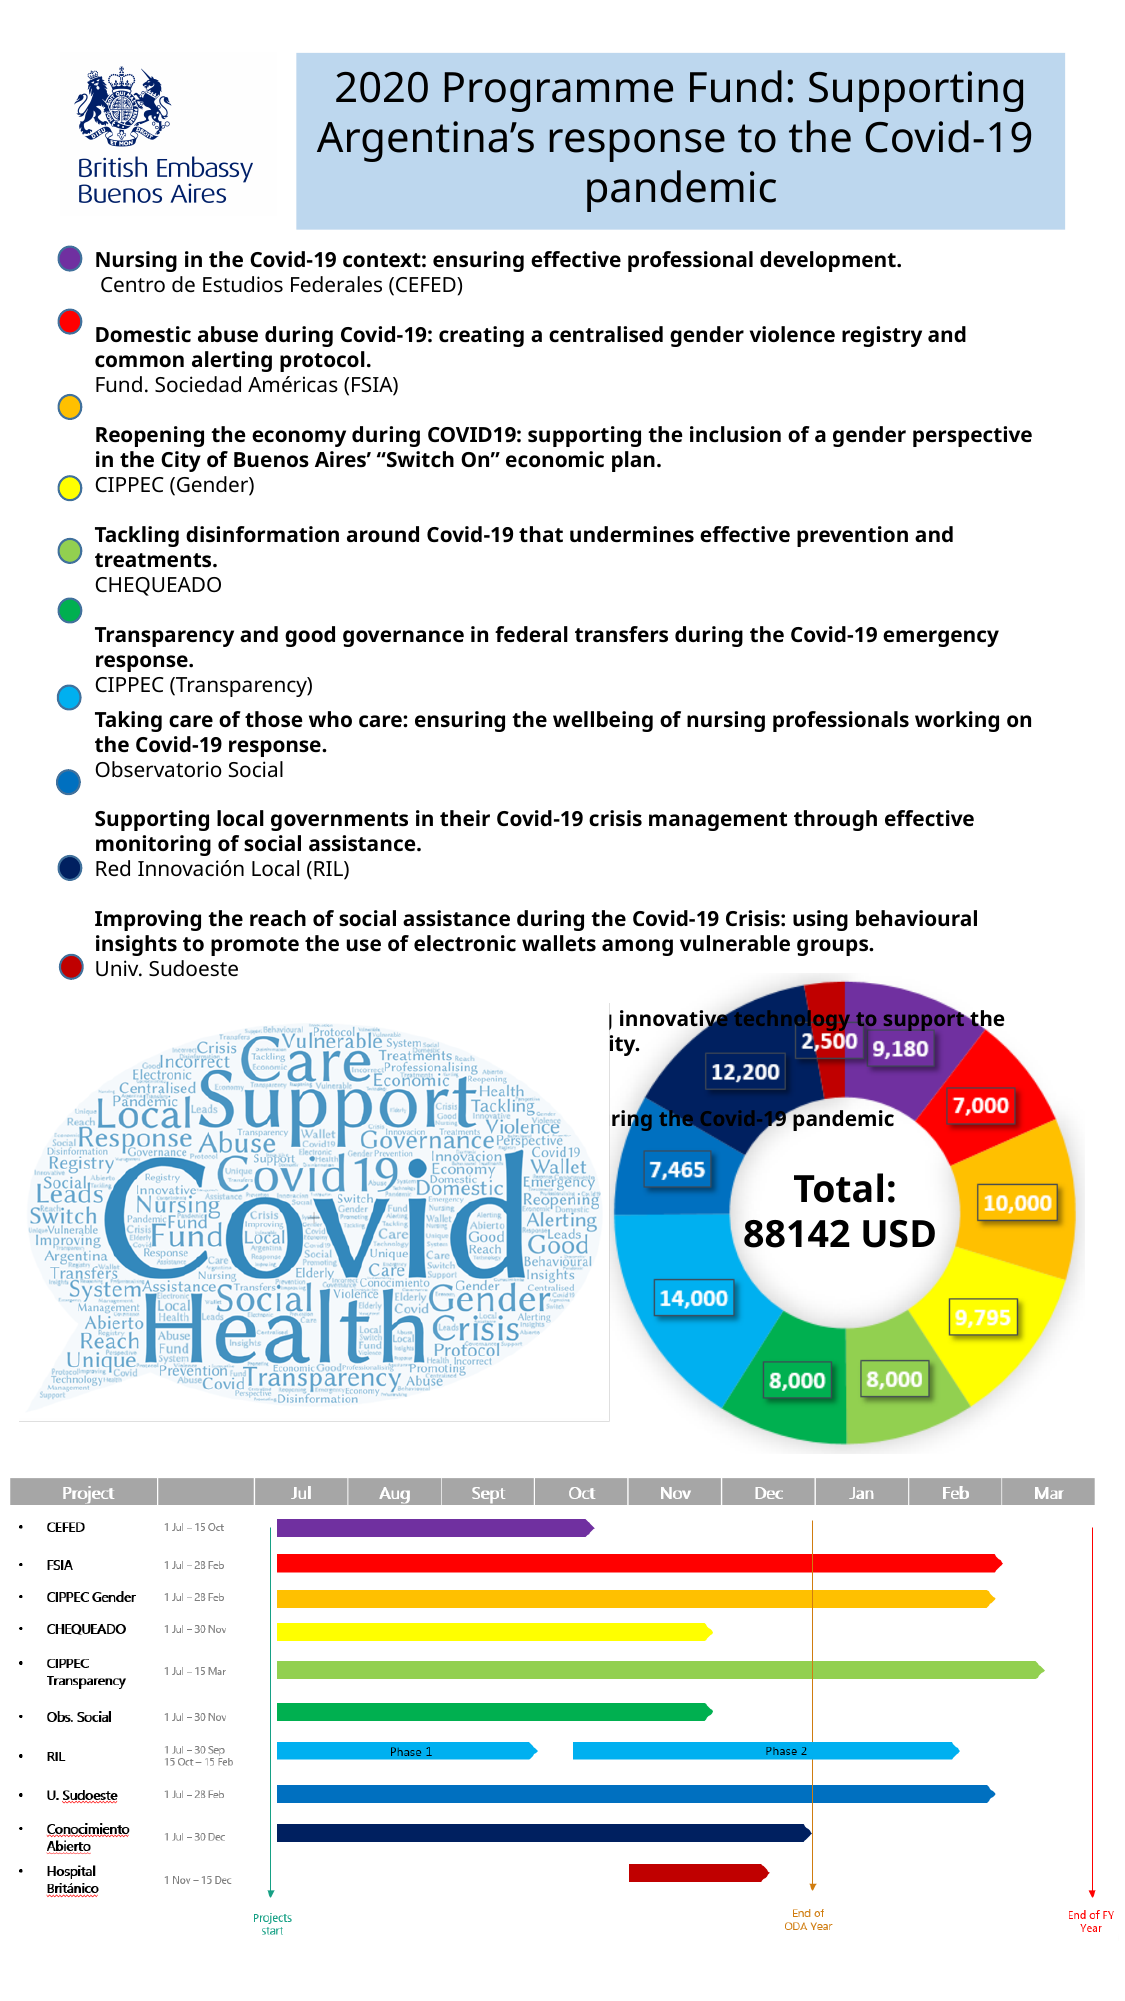

2020 Programme Fund: Supporting Argentina’s response to the Covid-19
pandemic
Nursing in the Covid-19 context: ensuring effective professional development.
 Centro de Estudios Federales (CEFED)
Domestic abuse during Covid-19: creating a centralised gender violence registry and common alerting protocol.
Fund. Sociedad Américas (FSIA)
Reopening the economy during COVID19: supporting the inclusion of a gender perspective in the City of Buenos Aires’ “Switch On” economic plan.
CIPPEC (Gender)
Tackling disinformation around Covid-19 that undermines effective prevention and treatments.
CHEQUEADO
Transparency and good governance in federal transfers during the Covid-19 emergency response.
CIPPEC (Transparency)
Taking care of those who care: ensuring the wellbeing of nursing professionals working on the Covid-19 response.
Observatorio Social
Supporting local governments in their Covid-19 crisis management through effective monitoring of social assistance.
Red Innovación Local (RIL)
Improving the reach of social assistance during the Covid-19 Crisis: using behavioural insights to promote the use of electronic wallets among vulnerable groups.
Univ. Sudoeste
Supporting the vulnerable during COVID-19: using innovative technology to support the elderly population in the Vicente Lopez municipality.
Conocimiento Abierto
The role of the University in nursing education during the Covid-19 pandemic
Hospital Británico
 Total: 88142 USD